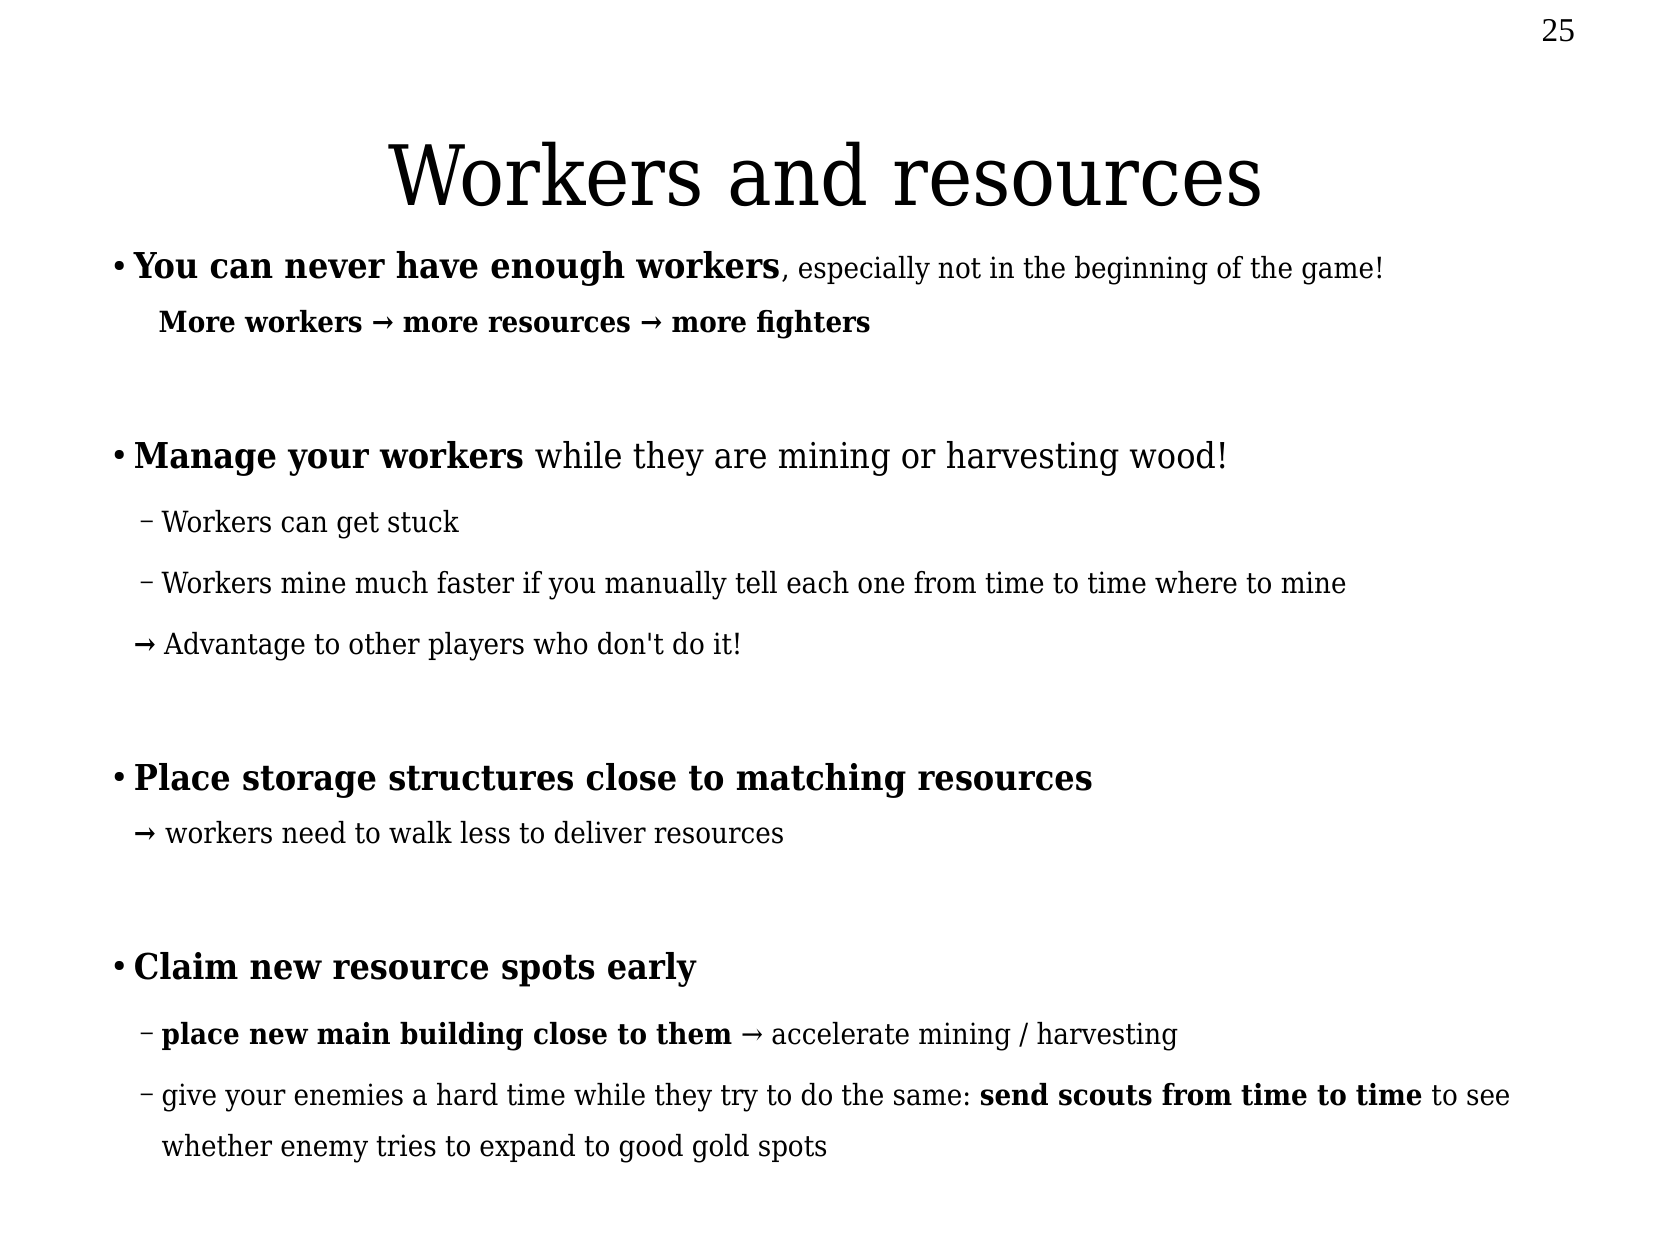

Workers and resources
# You can never have enough workers, especially not in the beginning of the game! More workers → more resources → more fighters
Manage your workers while they are mining or harvesting wood!
Workers can get stuck
Workers mine much faster if you manually tell each one from time to time where to mine
→ Advantage to other players who don't do it!
Place storage structures close to matching resources
→ workers need to walk less to deliver resources
Claim new resource spots early
place new main building close to them → accelerate mining / harvesting
give your enemies a hard time while they try to do the same: send scouts from time to time to see whether enemy tries to expand to good gold spots